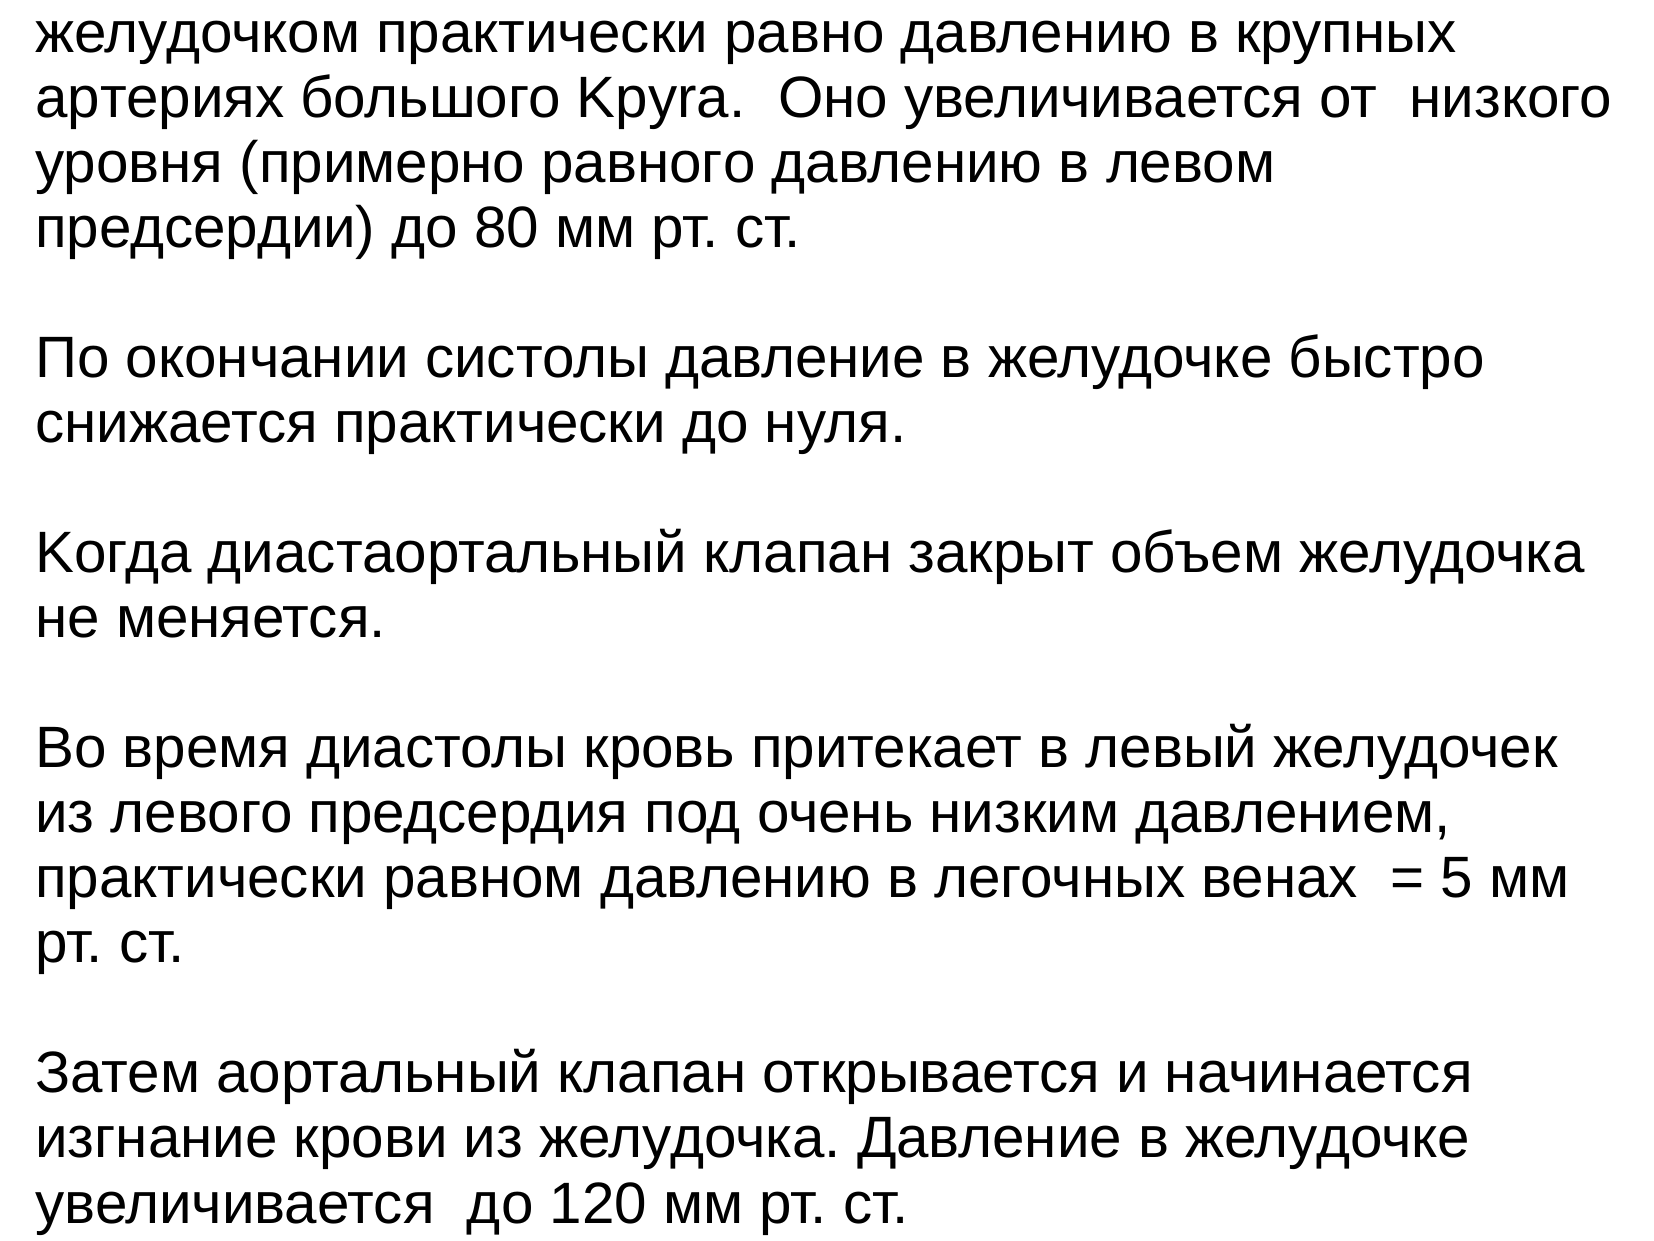

# Во время систолы давление,развиваемое левым желудочком практически равно давлению в крупных apтериях большого Kpyra. Оно увеличивается от низкого уровня (примерно paвнoгo давлению в левом предсердии) до 80 мм рт. ст.
По окончании систолы давление в желудочке быстро снижается практически до нуля.
Koгдa диастаортальный клапан закрыт объем желудочка не меняется.
Во время диастолы кровь притекает в левый желудочек из левого предсердия под очень низким давлением, практически равном давлению в легочных венах = 5 мм рт. ст.
Затем аортальный клапан открывается и начинается изгнание крови из желудочка. Давление в желудочке увеличивается до 120 мм рт. ст.